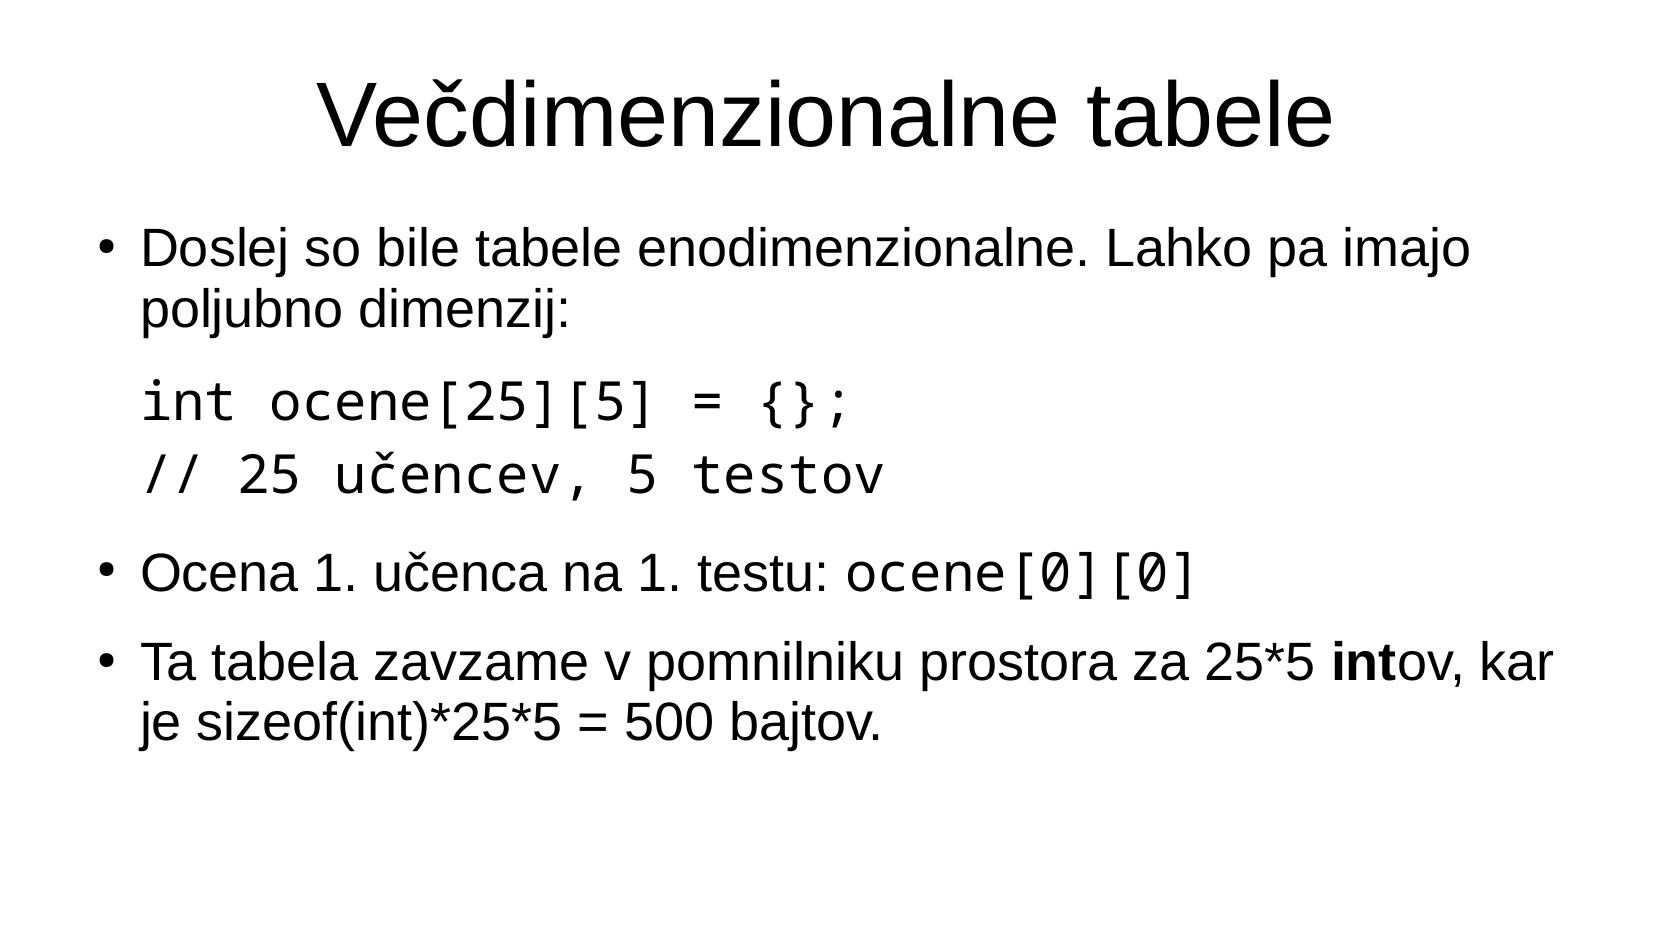

# Večdimenzionalne tabele
Doslej so bile tabele enodimenzionalne. Lahko pa imajo poljubno dimenzij:
int ocene[25][5] = {};
// 25 učencev, 5 testov
Ocena 1. učenca na 1. testu: ocene[0][0]
Ta tabela zavzame v pomnilniku prostora za 25*5 intov, kar je sizeof(int)*25*5 = 500 bajtov.